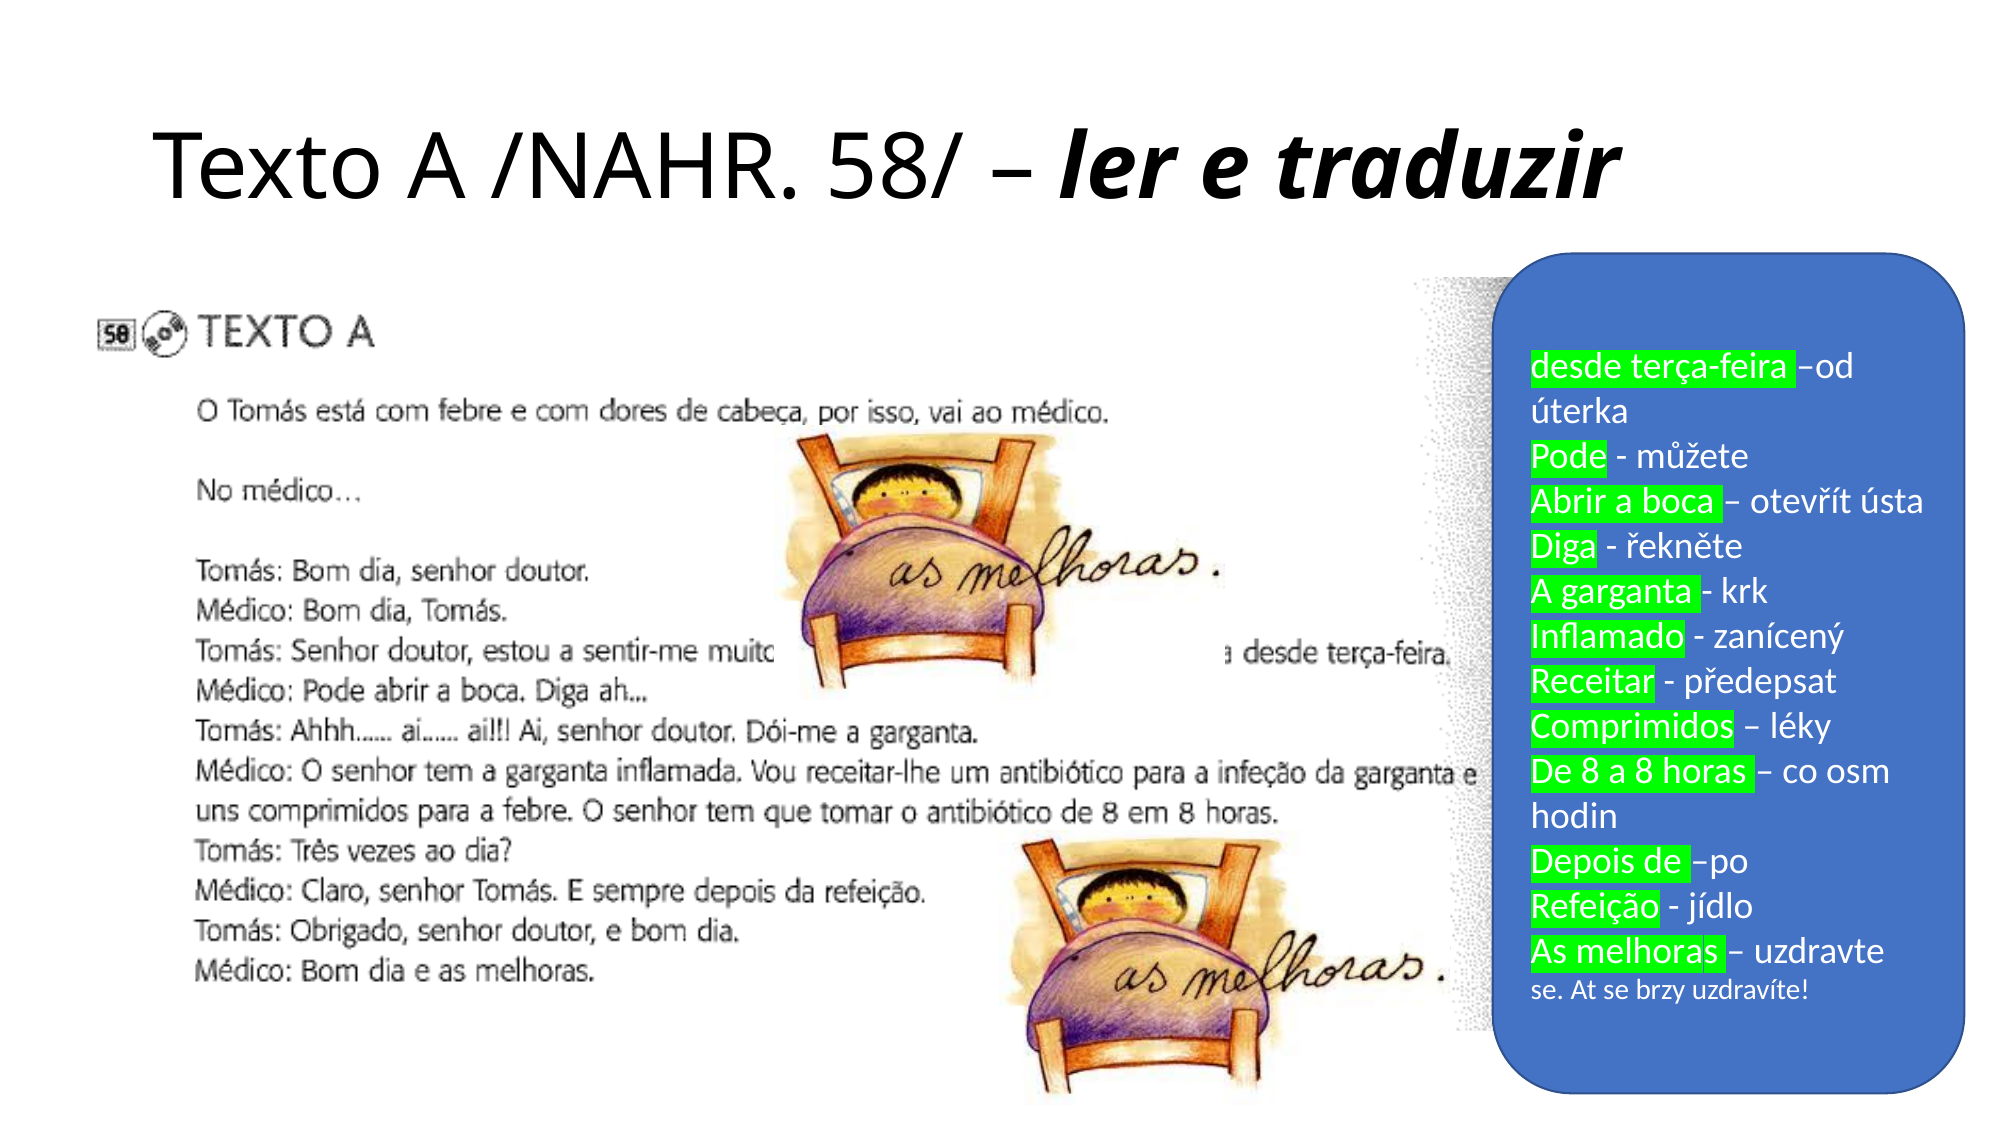

# Texto A /NAHR. 58/ – ler e traduzir
desde terça-feira –od úterka
Pode - můžete
Abrir a boca – otevřít ústa
Diga - řekněte
A garganta - krk
Inflamado - zanícený
Receitar - předepsat
Comprimidos – léky
De 8 a 8 horas – co osm hodin
Depois de –po
Refeição - jídlo
As melhoras – uzdravte se. At se brzy uzdravíte!